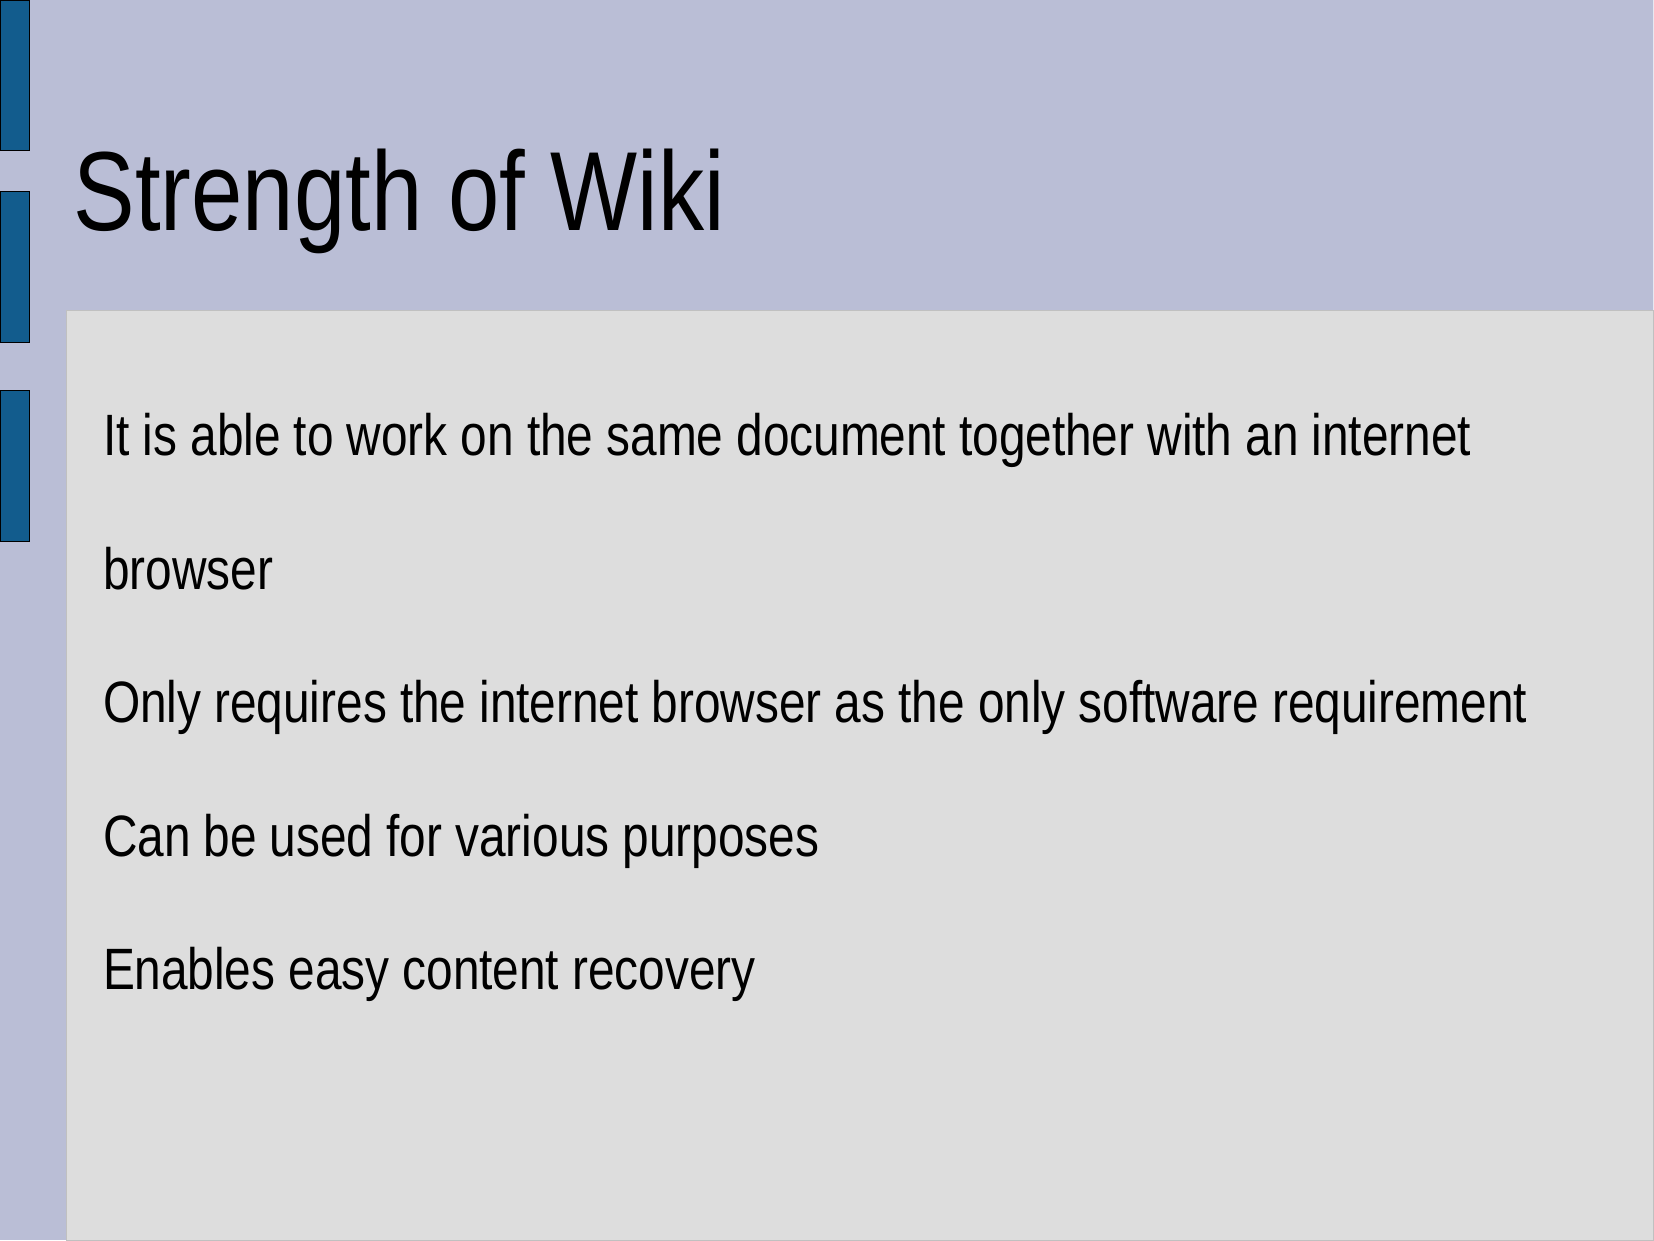

Strength of Wiki
It is able to work on the same document together with an internet browser
Only requires the internet browser as the only software requirement
Can be used for various purposes
Enables easy content recovery